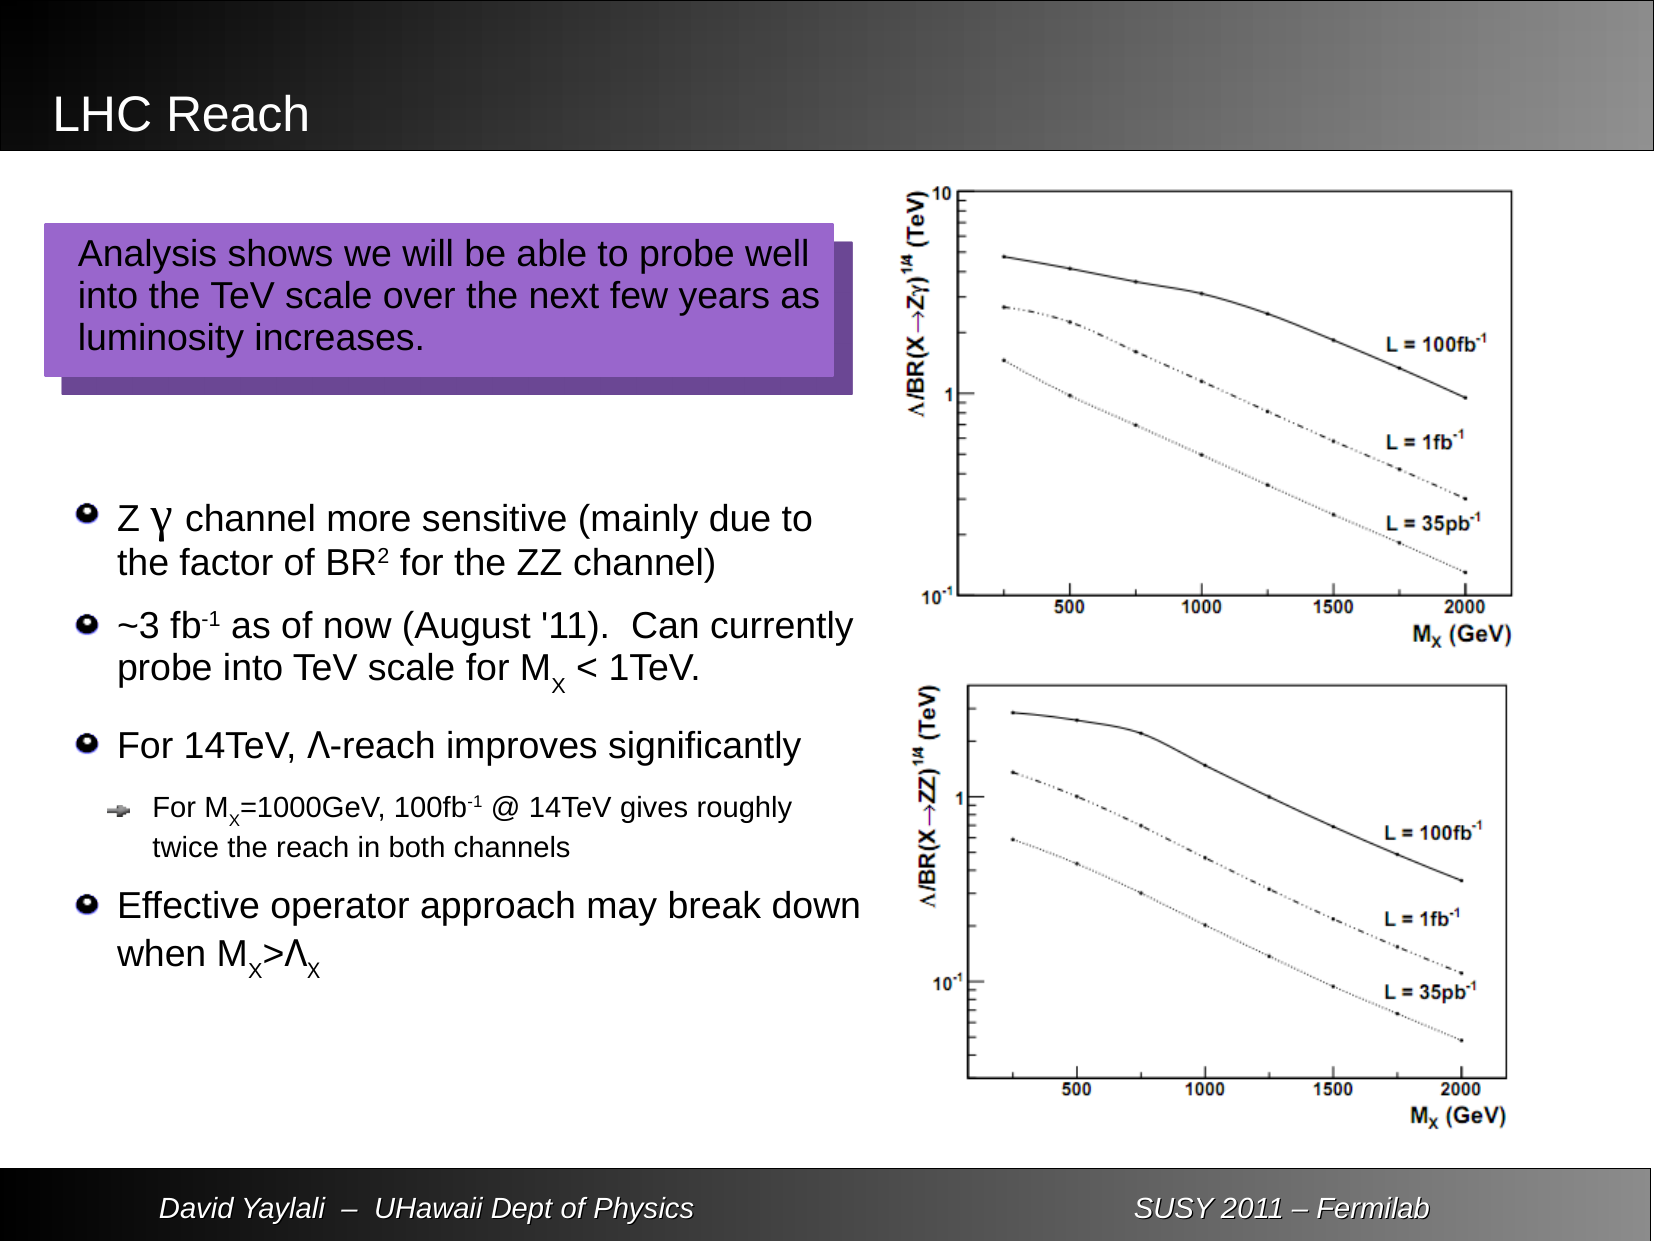

LHC Reach
Analysis shows we will be able to probe well into the TeV scale over the next few years as luminosity increases.
Z γ channel more sensitive (mainly due to the factor of BR2 for the ZZ channel)
~3 fb-1 as of now (August '11). Can currently probe into TeV scale for MX < 1TeV.
For 14TeV, Λ-reach improves significantly
For MX=1000GeV, 100fb-1 @ 14TeV gives roughly twice the reach in both channels
Effective operator approach may break down when MX>ΛX